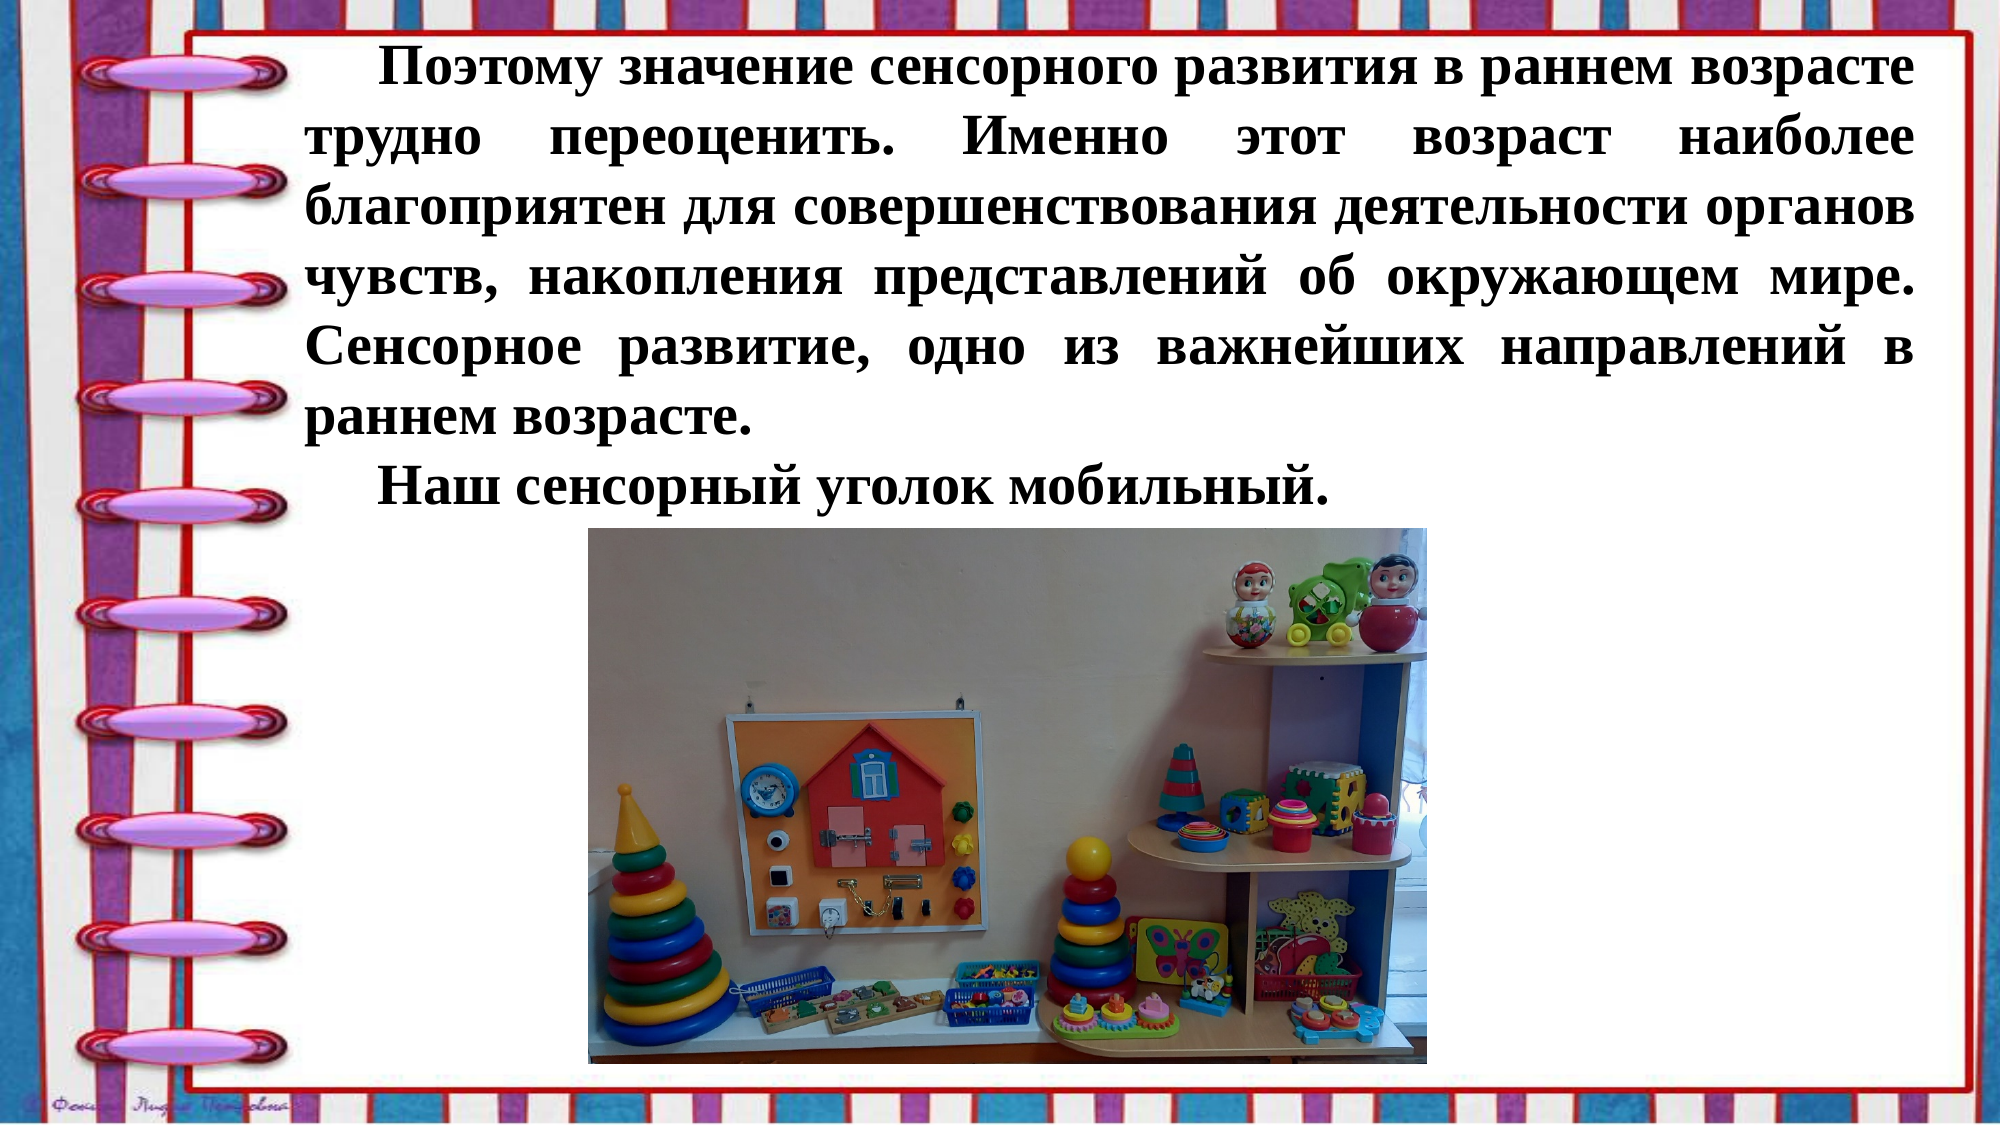

Поэтому значение сенсорного развития в раннем возрасте трудно переоценить. Именно этот возраст наиболее благоприятен для совершенствования деятельности органов чувств, накопления представлений об окружающем мире. Сенсорное развитие, одно из важнейших направлений в раннем возрасте.
	Наш сенсорный уголок мобильный.